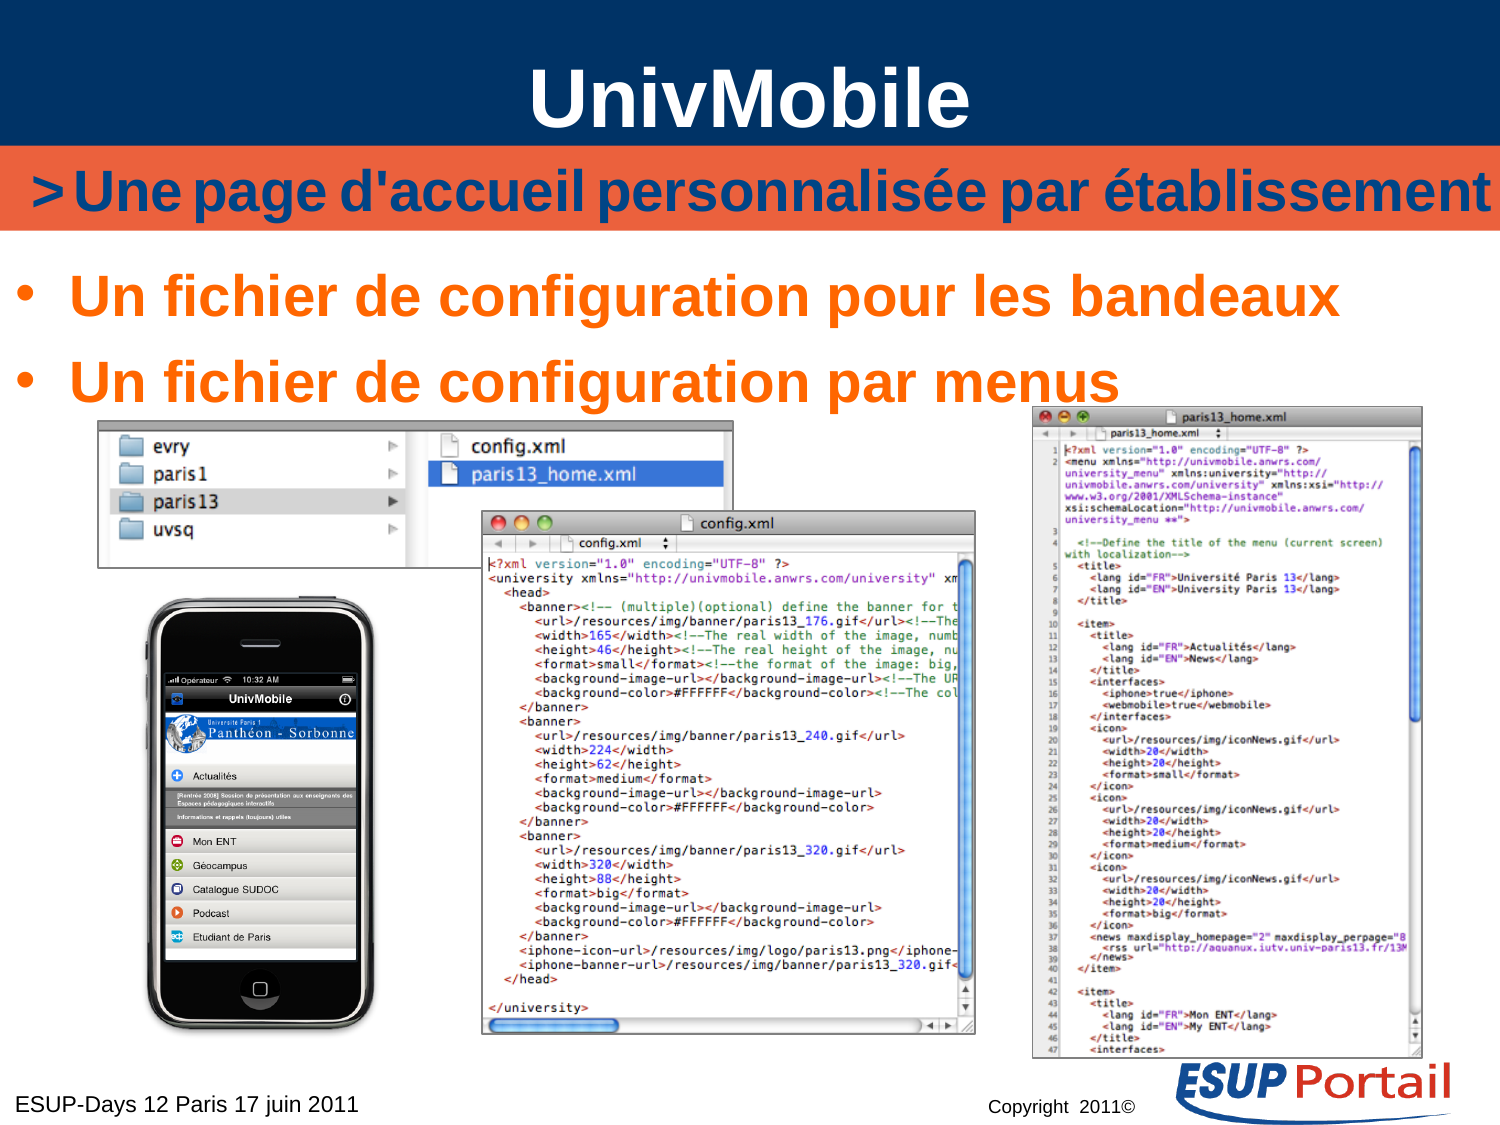

UnivMobile
 > Une page d'accueil personnalisée par établissement
Un fichier de configuration pour les bandeaux
Un fichier de configuration par menus
ESUP-Days 12 Paris 17 juin 2011